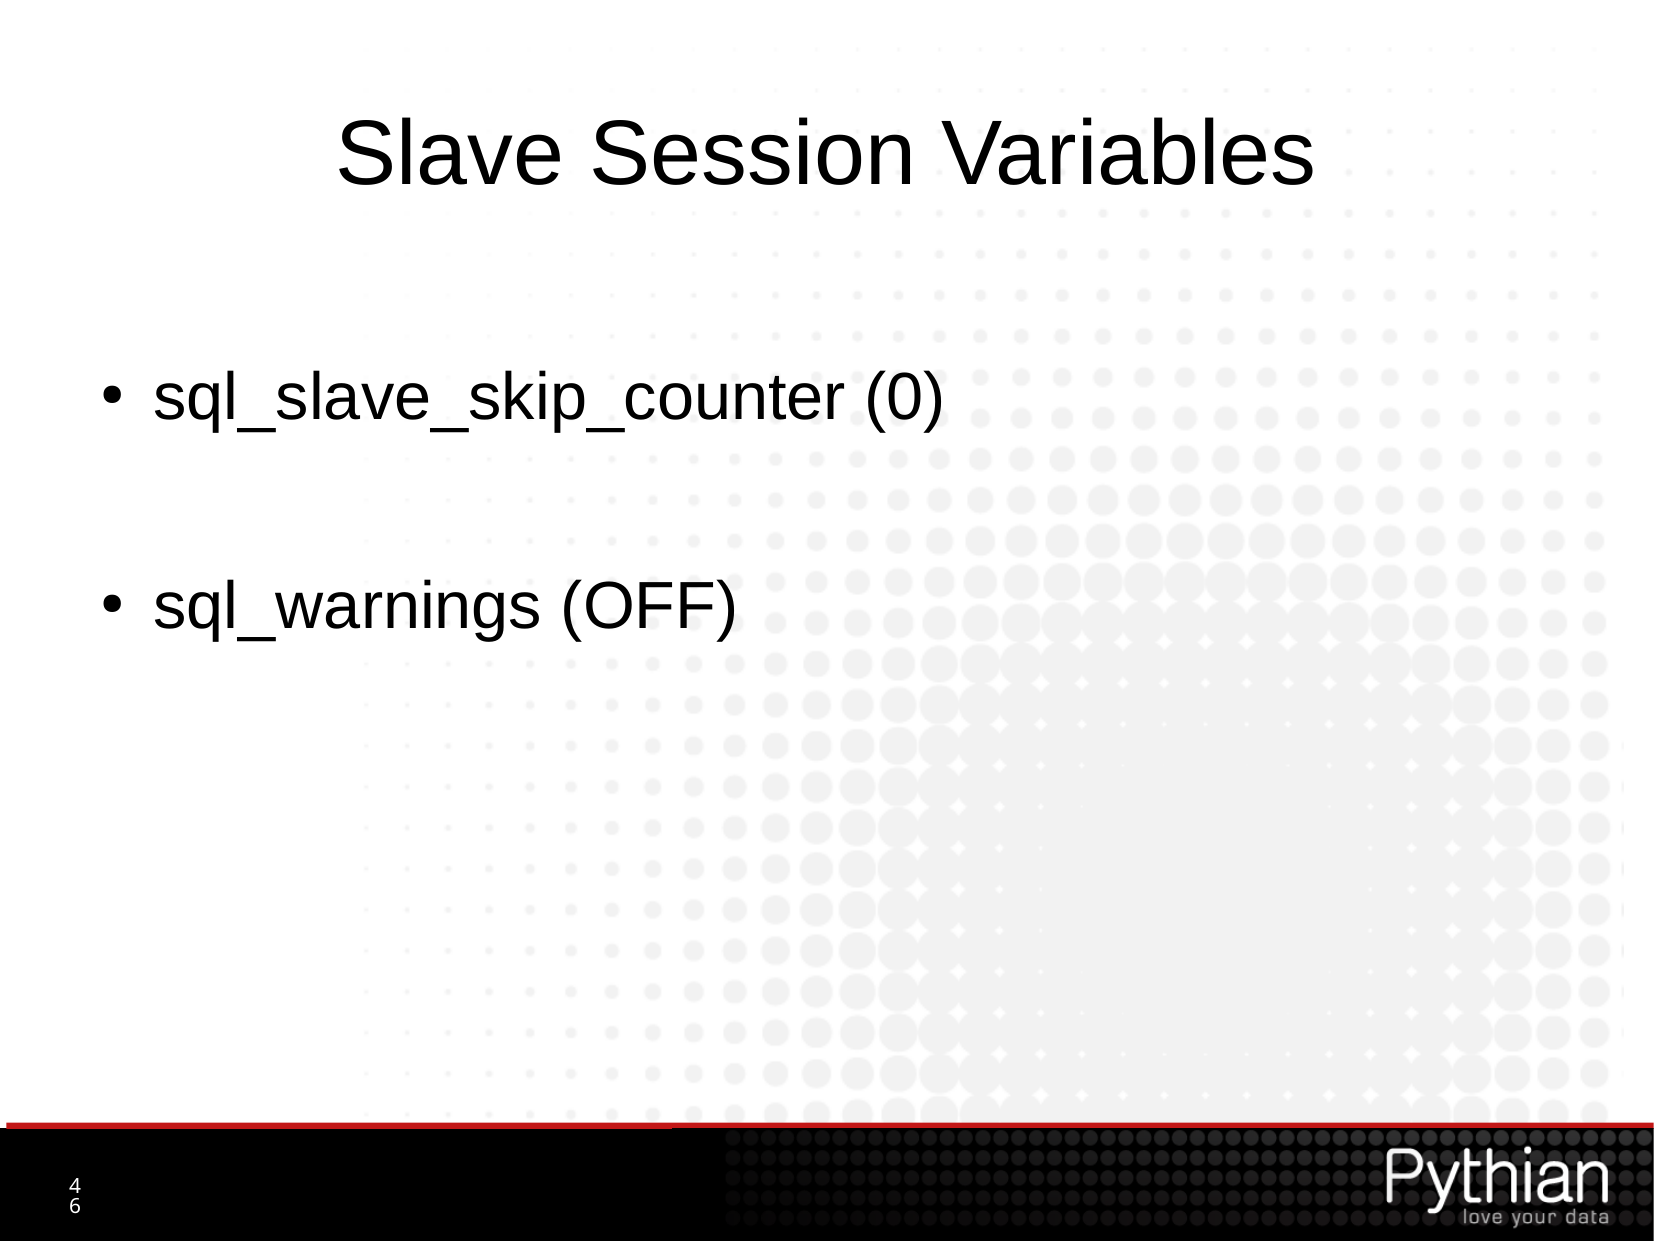

# Slave Session Variables
sql_slave_skip_counter (0)
sql_warnings (OFF)